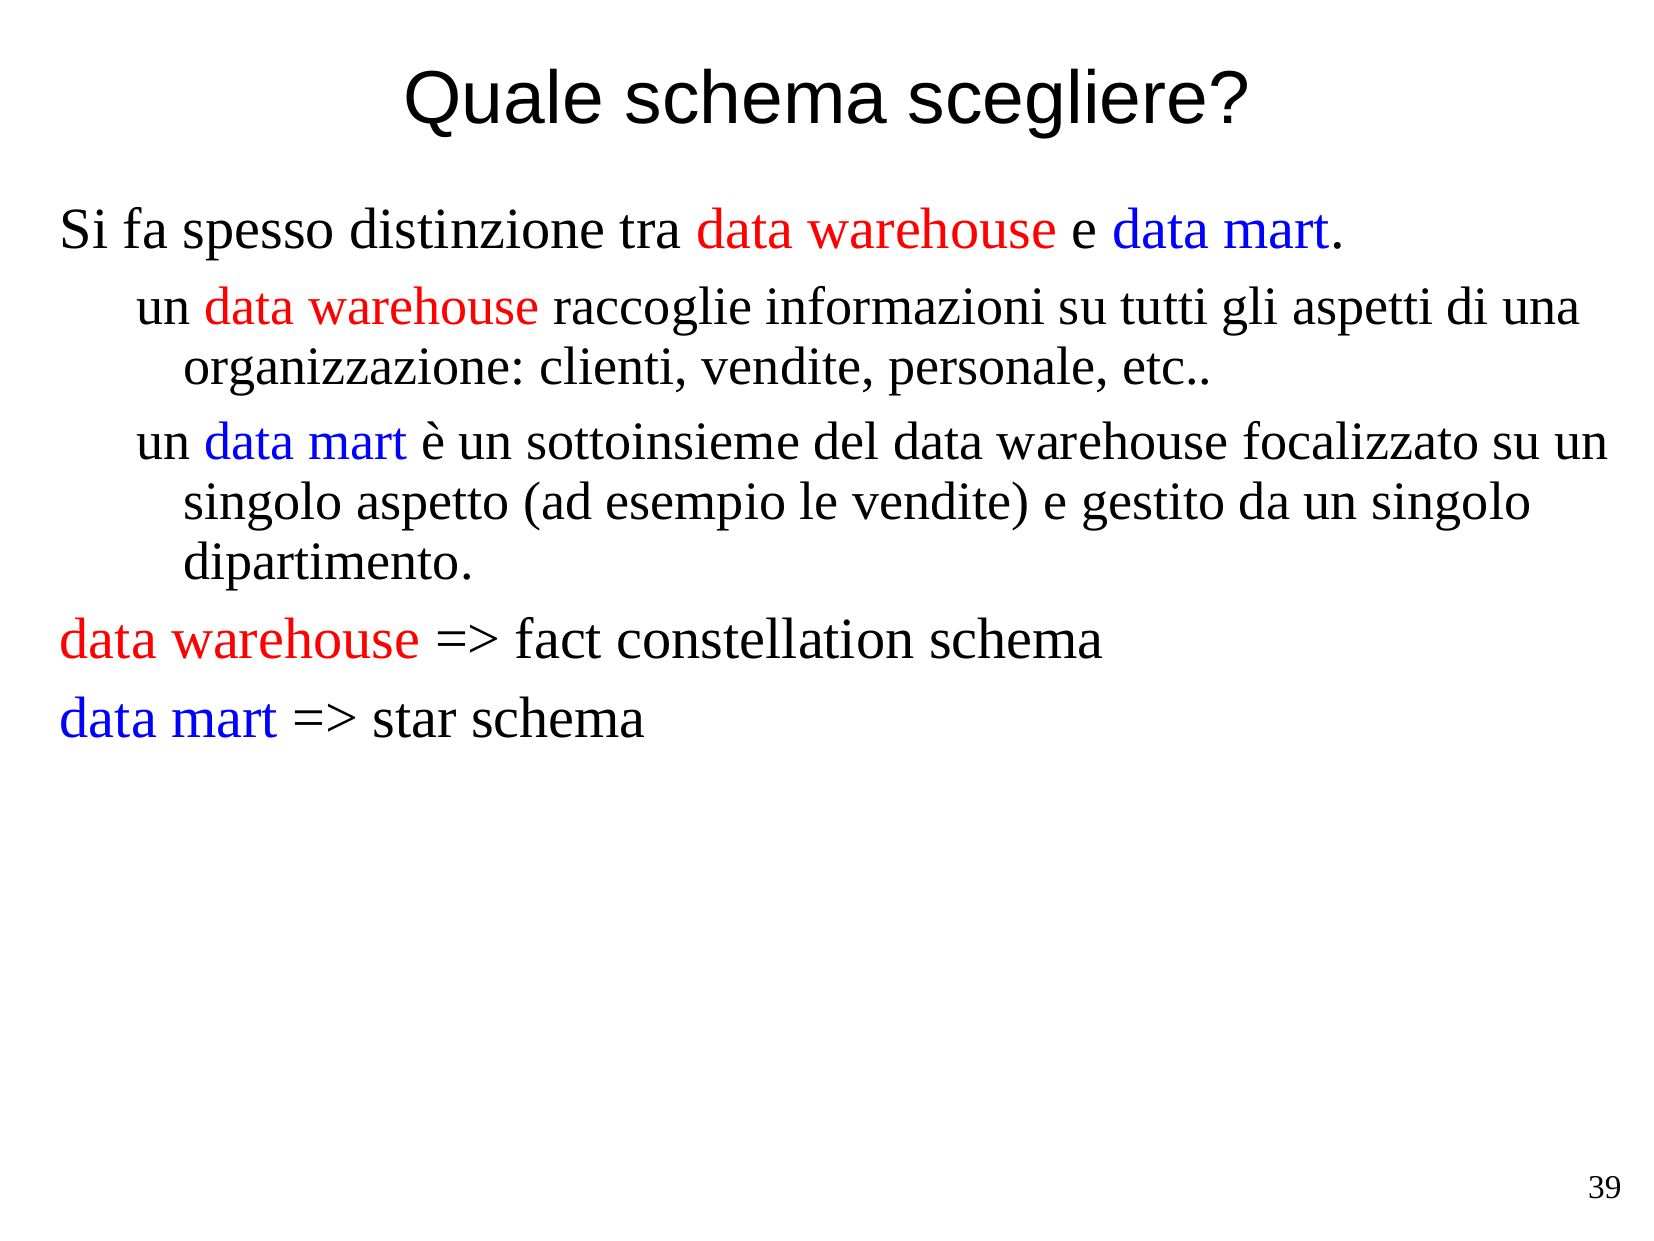

# Quale schema scegliere?
Si fa spesso distinzione tra data warehouse e data mart.
un data warehouse raccoglie informazioni su tutti gli aspetti di una organizzazione: clienti, vendite, personale, etc..
un data mart è un sottoinsieme del data warehouse focalizzato su un singolo aspetto (ad esempio le vendite) e gestito da un singolo dipartimento.
data warehouse => fact constellation schema
data mart => star schema